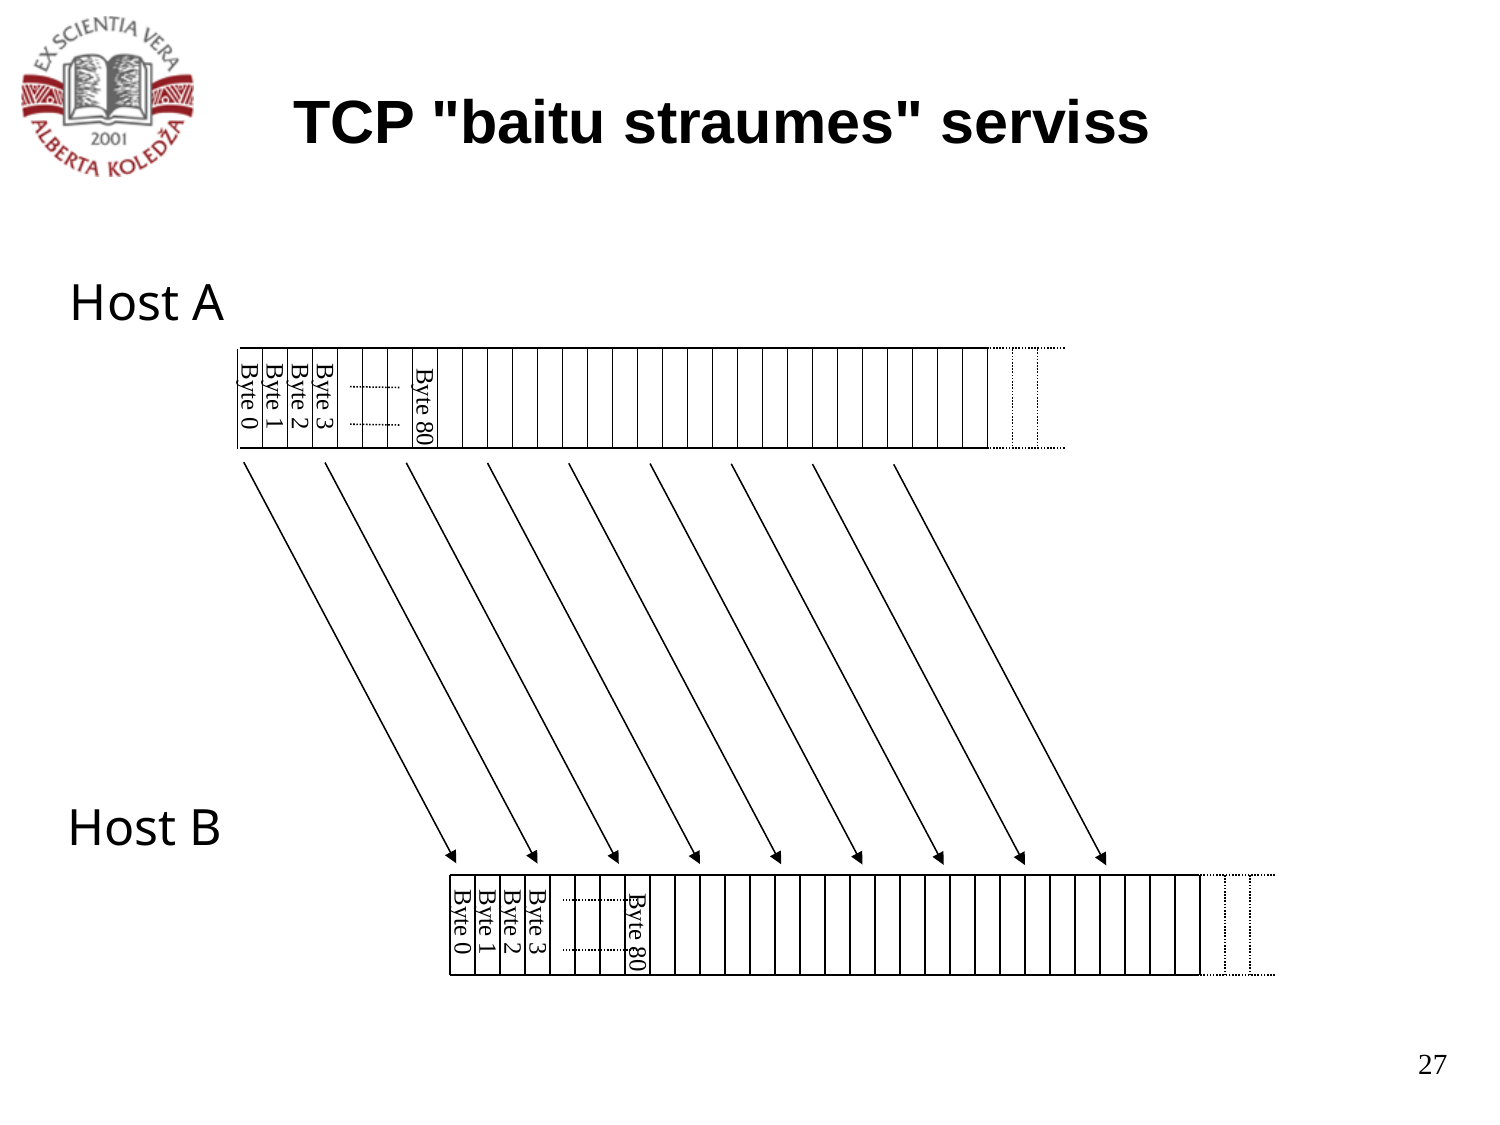

# TCP "baitu straumes" serviss
Host A
Byte 0
Byte 1
Byte 2
Byte 3
Byte 80
Host B
Byte 0
Byte 1
Byte 2
Byte 3
Byte 80